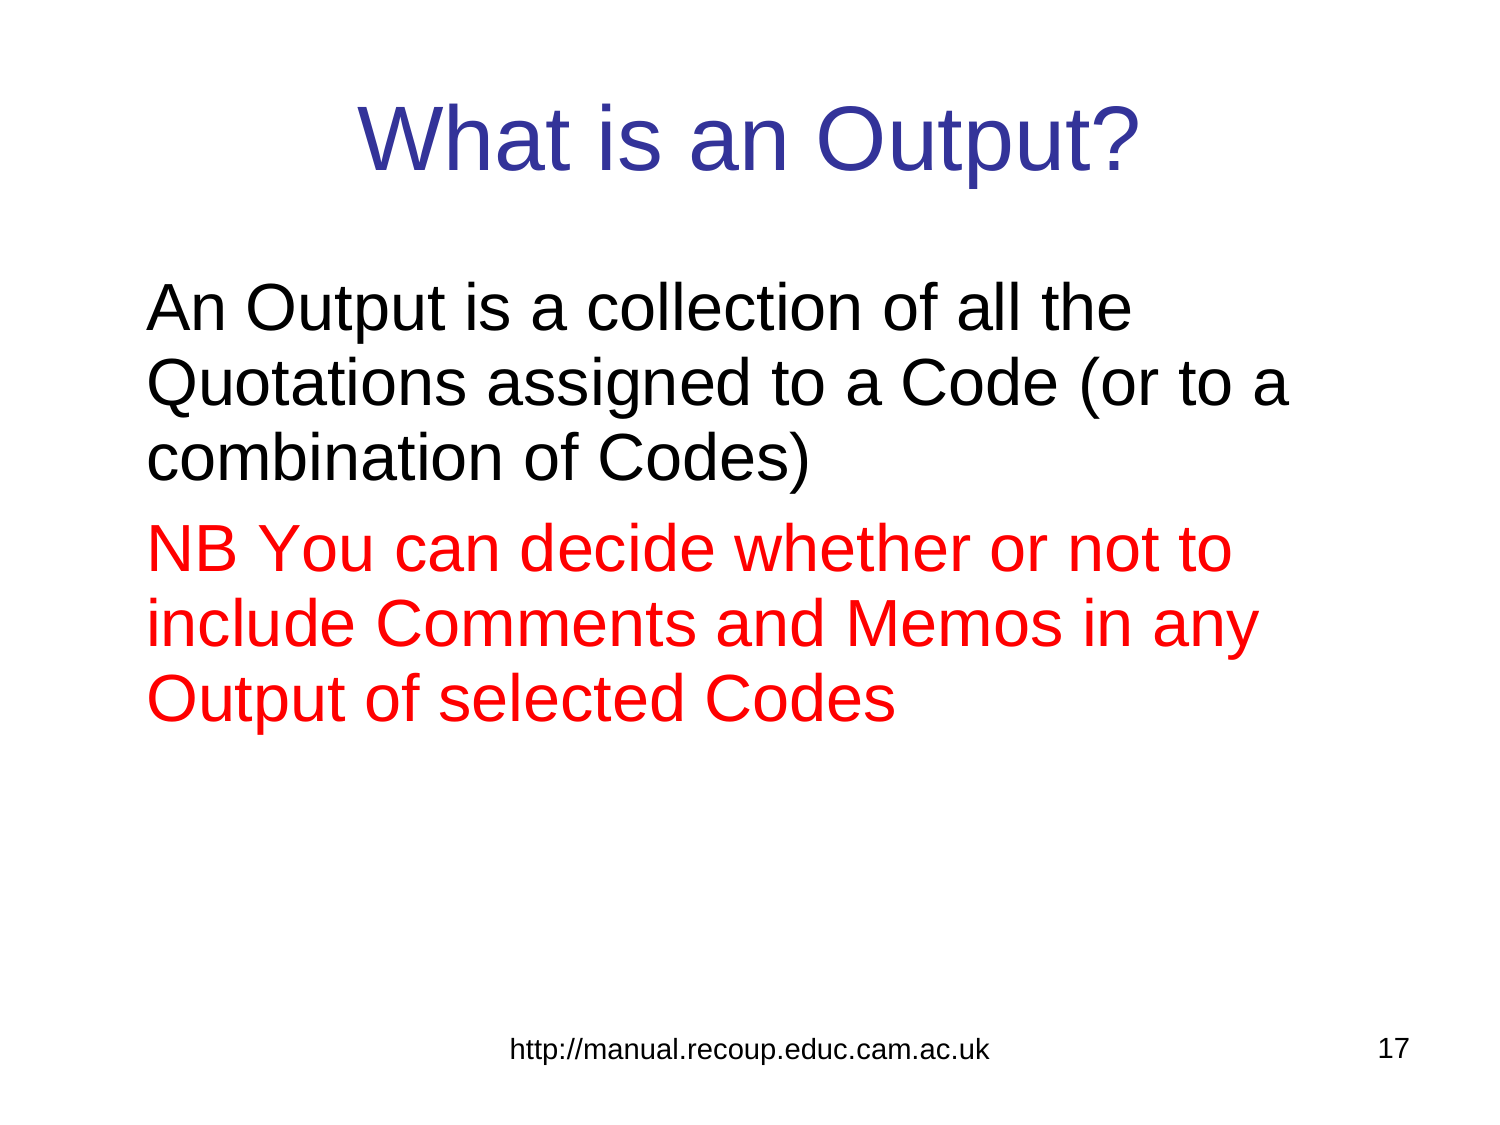

# What is an Output?
	An Output is a collection of all the Quotations assigned to a Code (or to a combination of Codes)
	NB You can decide whether or not to include Comments and Memos in any Output of selected Codes
17
http://manual.recoup.educ.cam.ac.uk